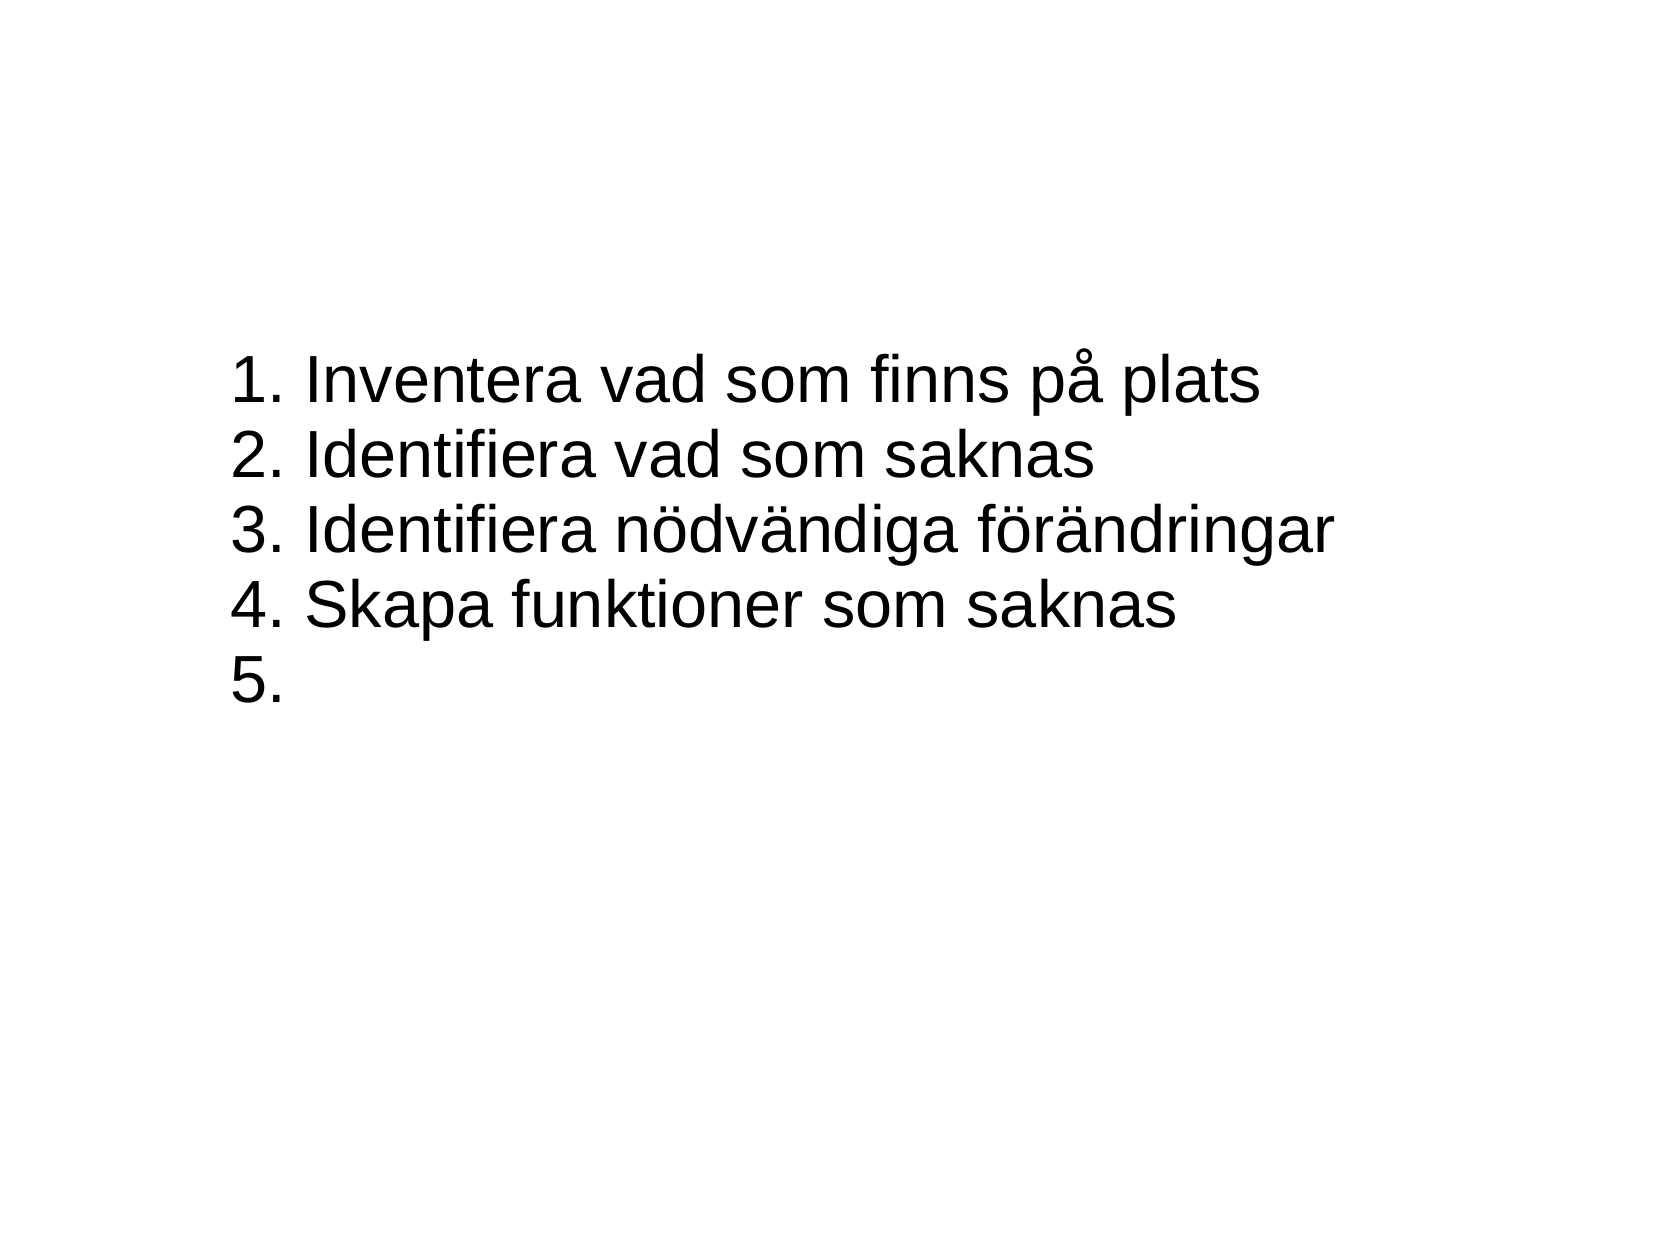

# 1. Inventera vad som finns på plats
		2. Identifiera vad som saknas
		3. Identifiera nödvändiga förändringar
		4. Skapa funktioner som saknas
		5.